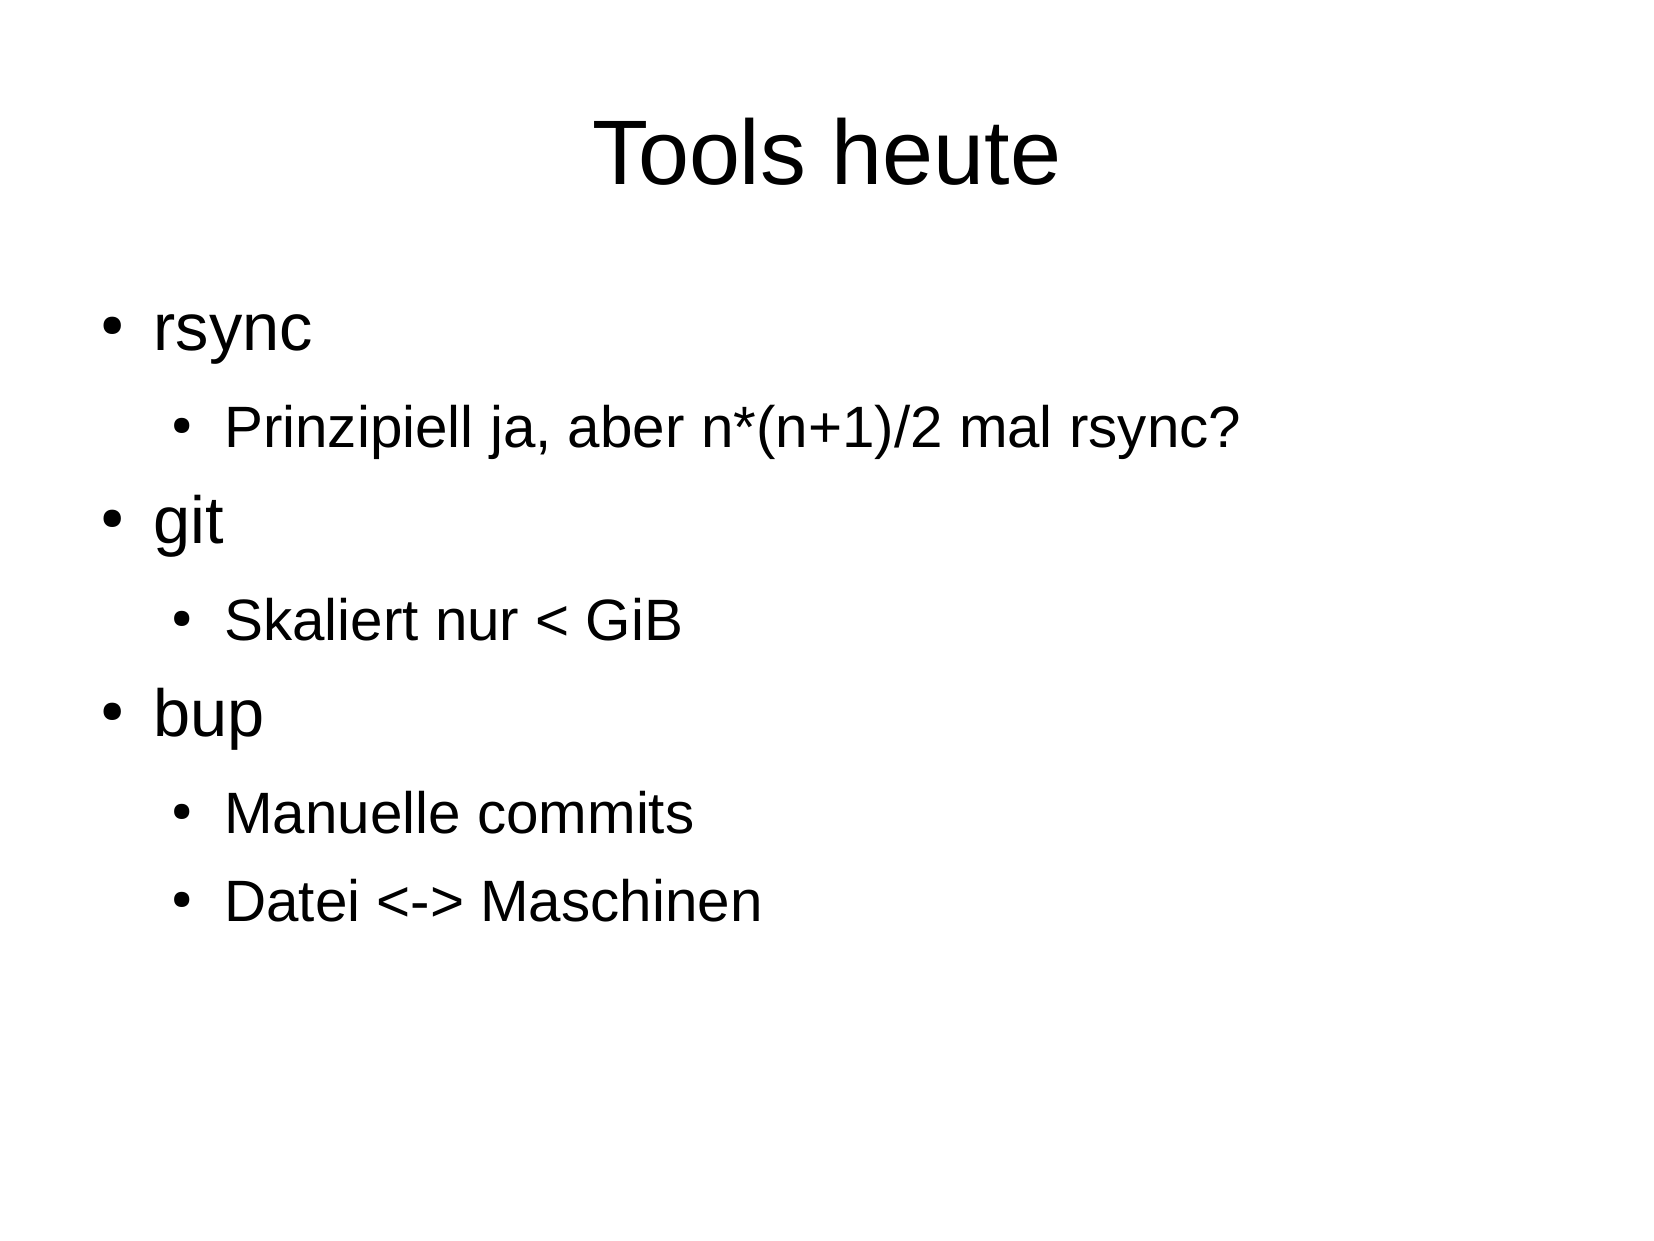

# Tools heute
rsync
Prinzipiell ja, aber n*(n+1)/2 mal rsync?
git
Skaliert nur < GiB
bup
Manuelle commits
Datei <-> Maschinen